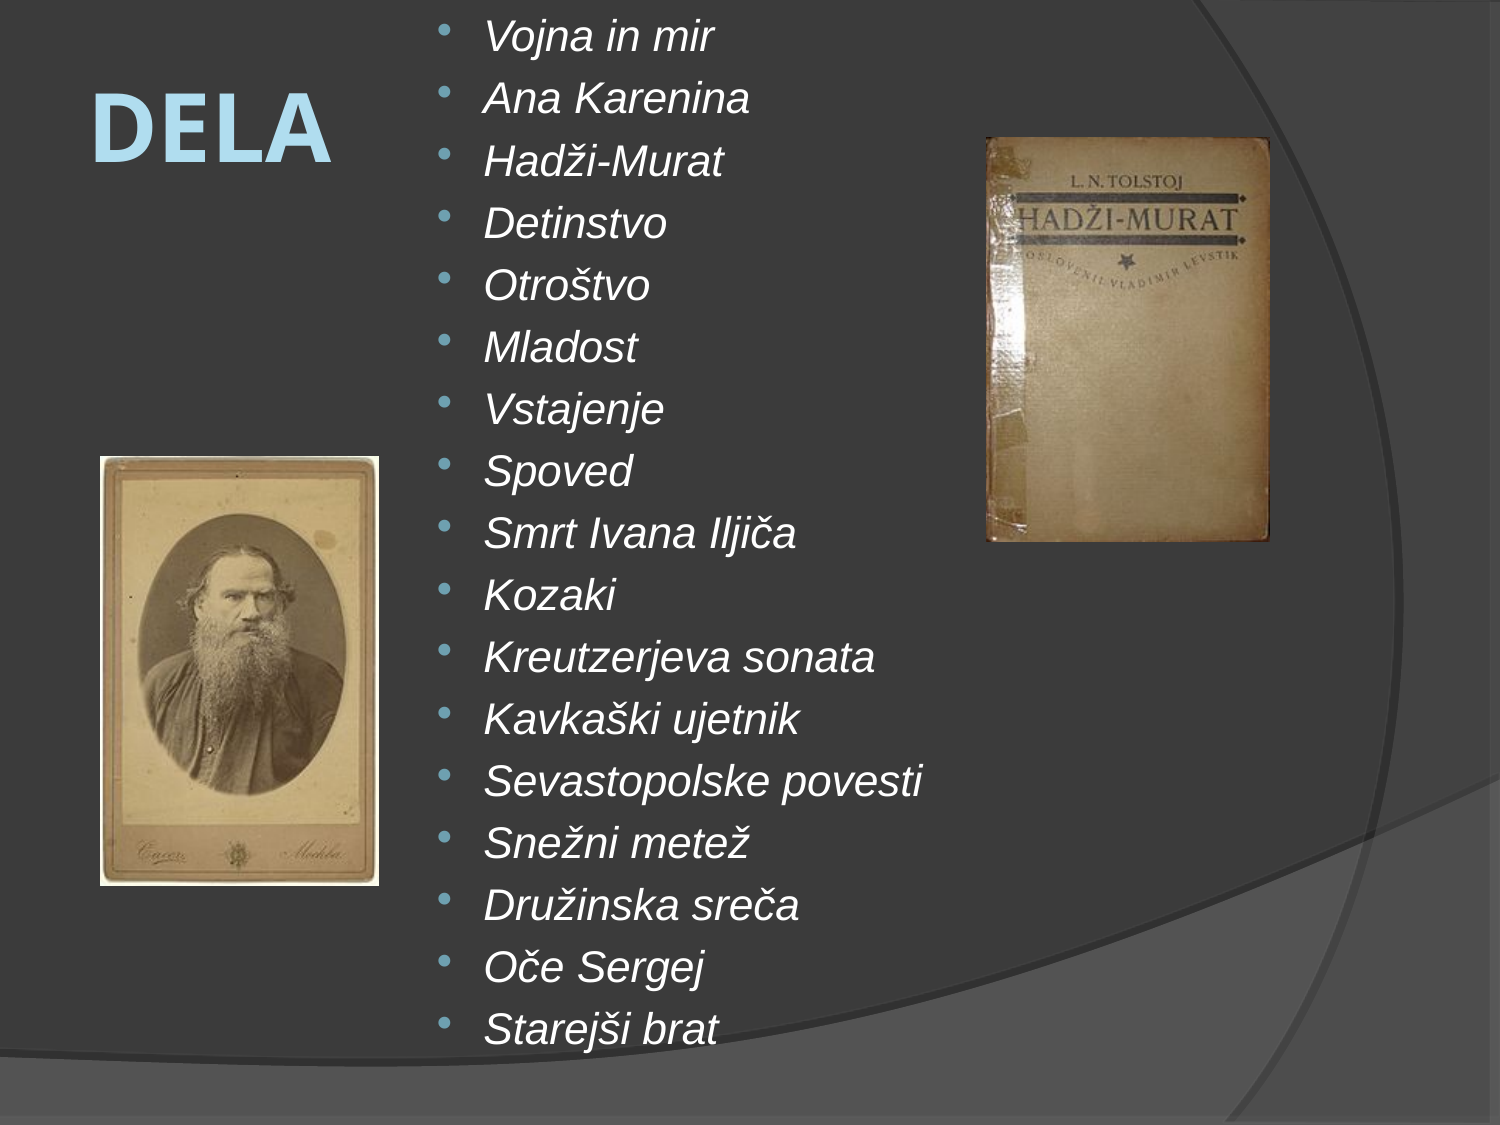

Vojna in mir
Ana Karenina
Hadži-Murat
Detinstvo
Otroštvo
Mladost
Vstajenje
Spoved
Smrt Ivana Iljiča
Kozaki
Kreutzerjeva sonata
Kavkaški ujetnik
Sevastopolske povesti
Snežni metež
Družinska sreča
Oče Sergej
Starejši brat
# DELA